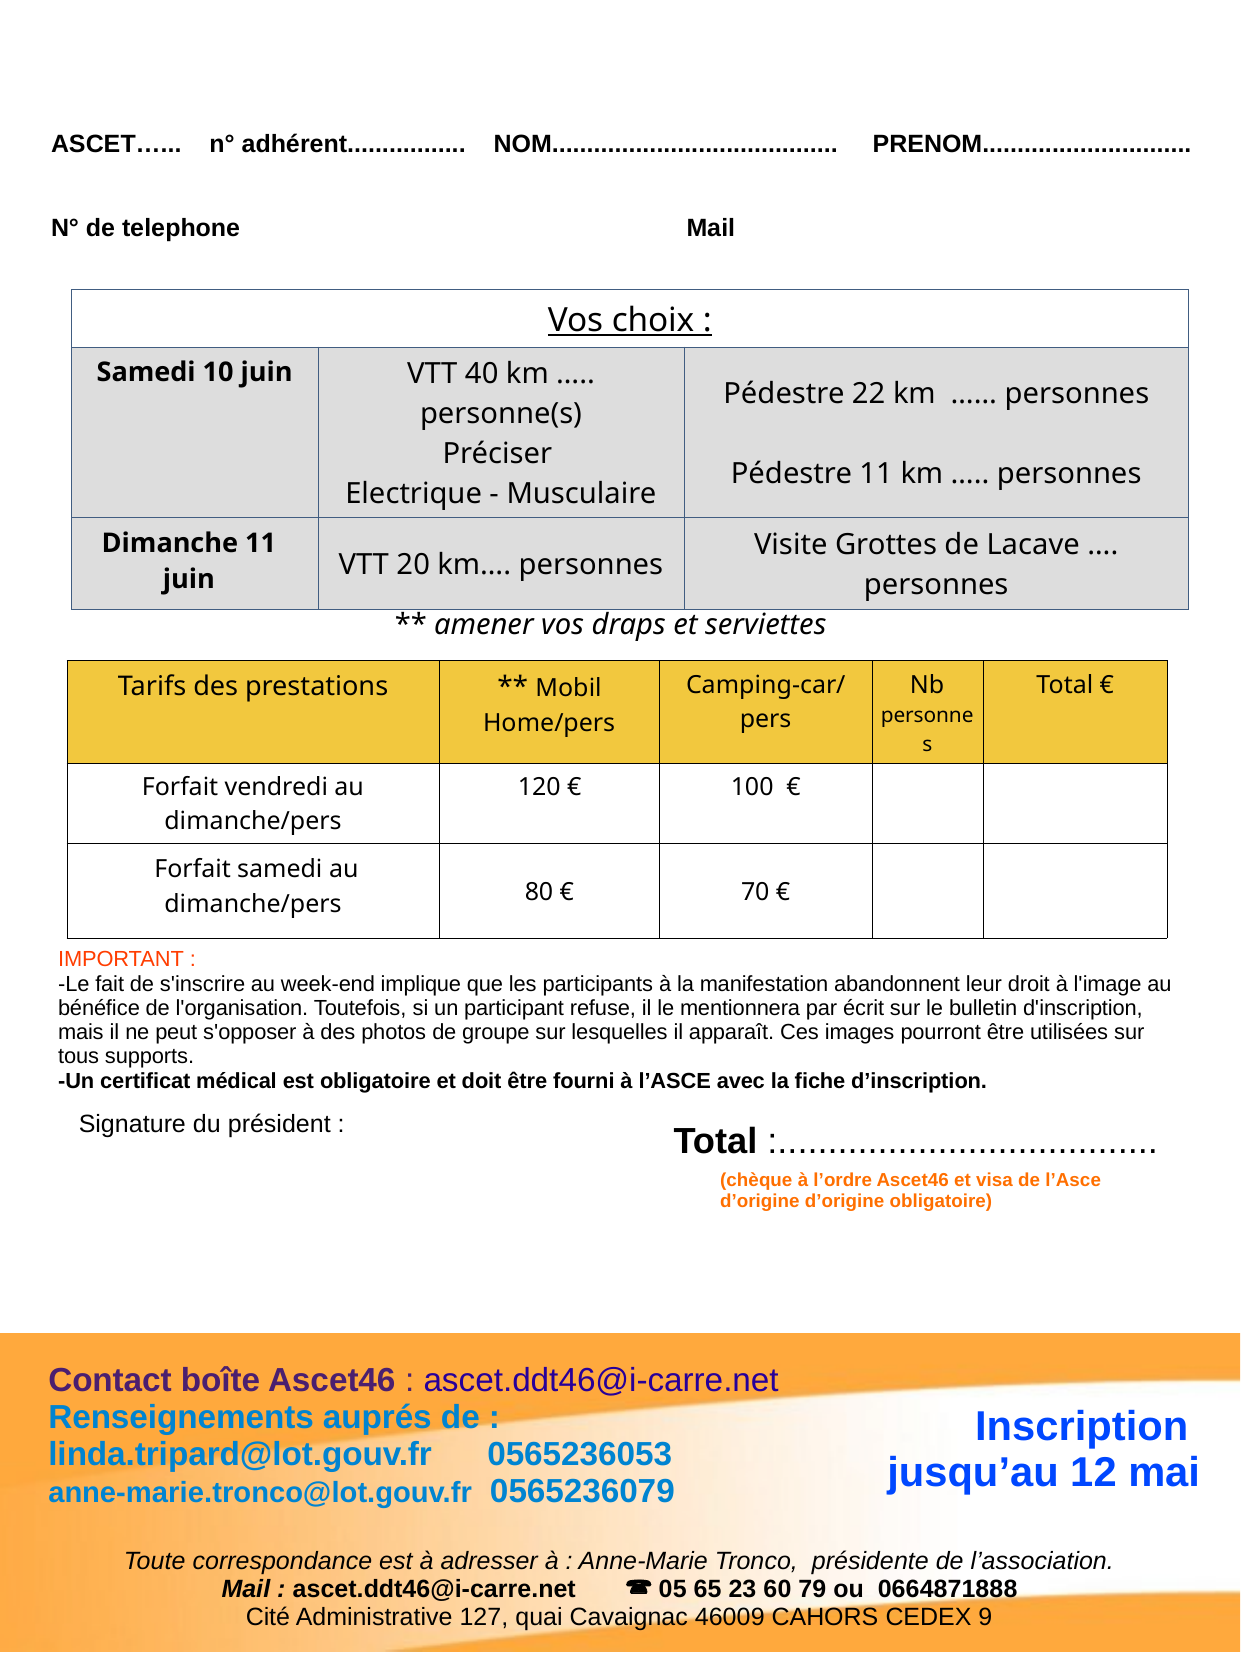

ASCET…... n° adhérent................. NOM......................................... PRENOM..............................
N° de telephone Mail
| Vos choix : | | |
| --- | --- | --- |
| Samedi 10 juin | VTT 40 km ….. personne(s) Préciser Electrique - Musculaire | Pédestre 22 km …… personnes Pédestre 11 km ….. personnes |
| Dimanche 11 juin | VTT 20 km…. personnes | Visite Grottes de Lacave …. personnes |
** amener vos draps et serviettes
| Tarifs des prestations | \*\* Mobil Home/pers | Camping-car/pers | Nb personnes | Total € |
| --- | --- | --- | --- | --- |
| Forfait vendredi au dimanche/pers | 120 € | 100 € | | |
| Forfait samedi au dimanche/pers | 80 € | 70 € | | |
IMPORTANT :
-Le fait de s'inscrire au week-end implique que les participants à la manifestation abandonnent leur droit à l'image au bénéfice de l'organisation. Toutefois, si un participant refuse, il le mentionnera par écrit sur le bulletin d'inscription, mais il ne peut s'opposer à des photos de groupe sur lesquelles il apparaît. Ces images pourront être utilisées sur tous supports.
-Un certificat médical est obligatoire et doit être fourni à l’ASCE avec la fiche d’inscription.
Signature du président :
 Total :......................................
(chèque à l’ordre Ascet46 et visa de l’Asce d’origine d’origine obligatoire)
Contact boîte Ascet46 : ascet.ddt46@i-carre.net
Renseignements auprés de :
linda.tripard@lot.gouv.fr 0565236053
anne-marie.tronco@lot.gouv.fr 0565236079
Inscription
jusqu’au 12 mai
Toute correspondance est à adresser à : Anne-Marie Tronco, présidente de l’association.
Mail : ascet.ddt46@i-carre.net  05 65 23 60 79 ou 0664871888
Cité Administrative 127, quai Cavaignac 46009 CAHORS CEDEX 9